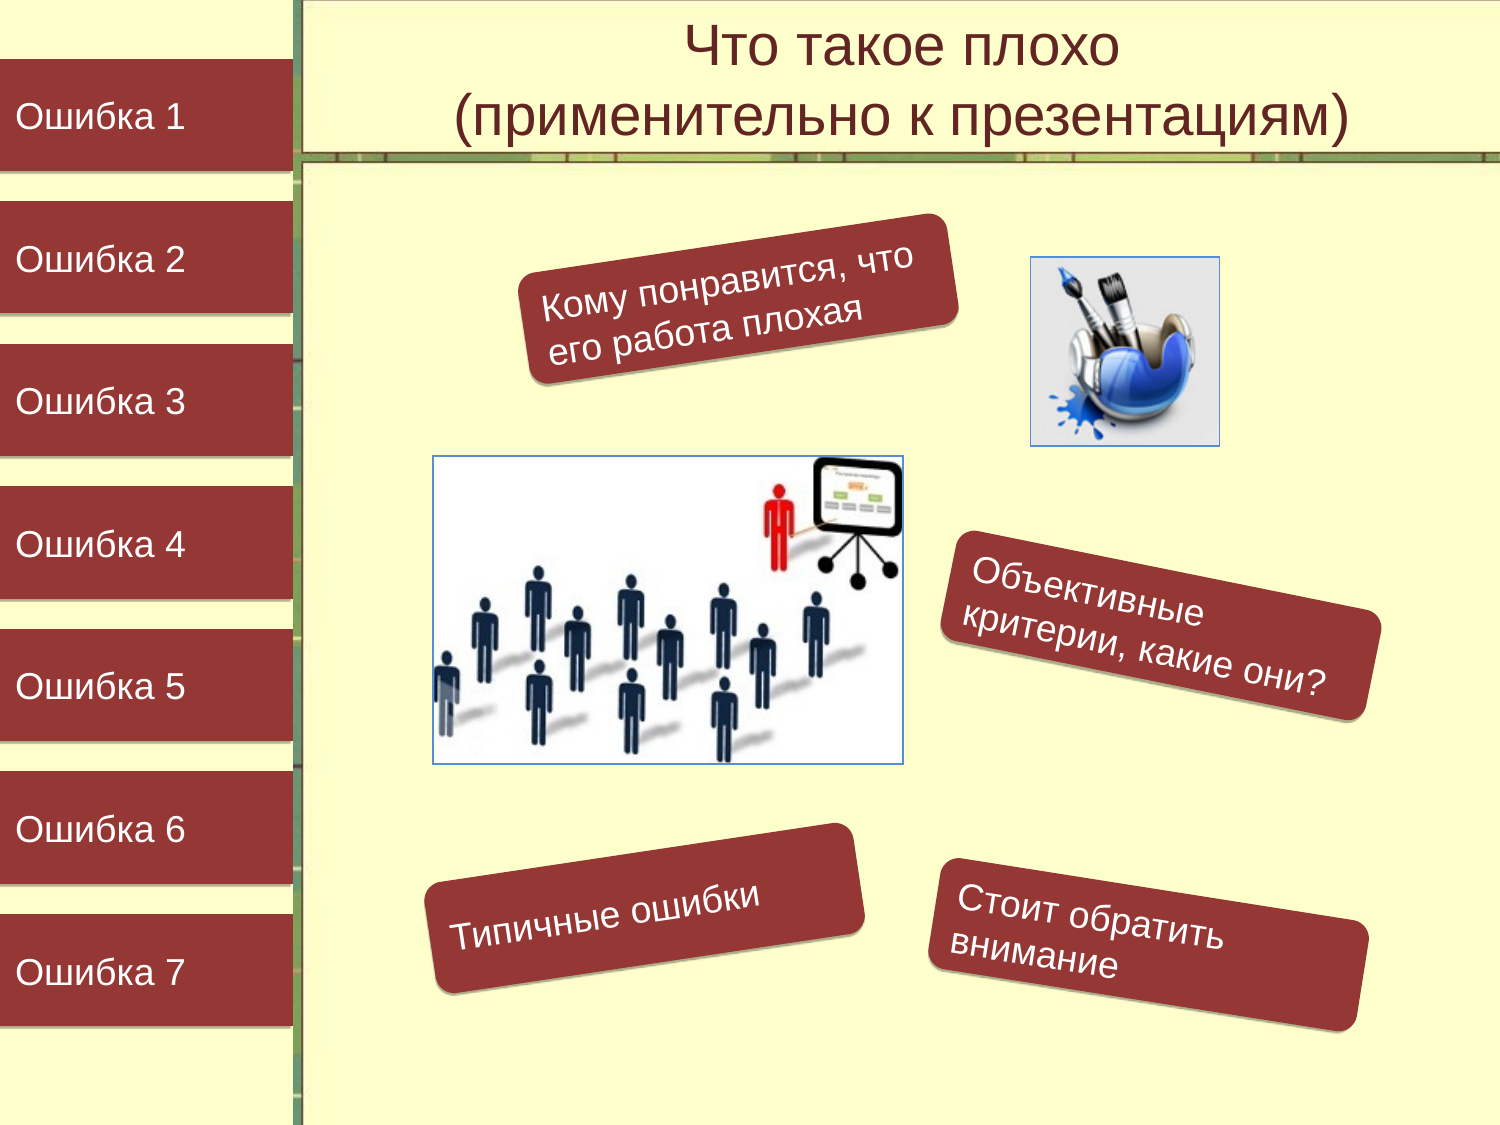

Что такое плохо
(применительно к презентациям)
Ошибка 1
Ошибка 2
Кому понравится, что его работа плохая
Ошибка 3
Ошибка 4
Объективные критерии, какие они?
Ошибка 5
Ошибка 6
Типичные ошибки
Стоит обратить внимание
Ошибка 7